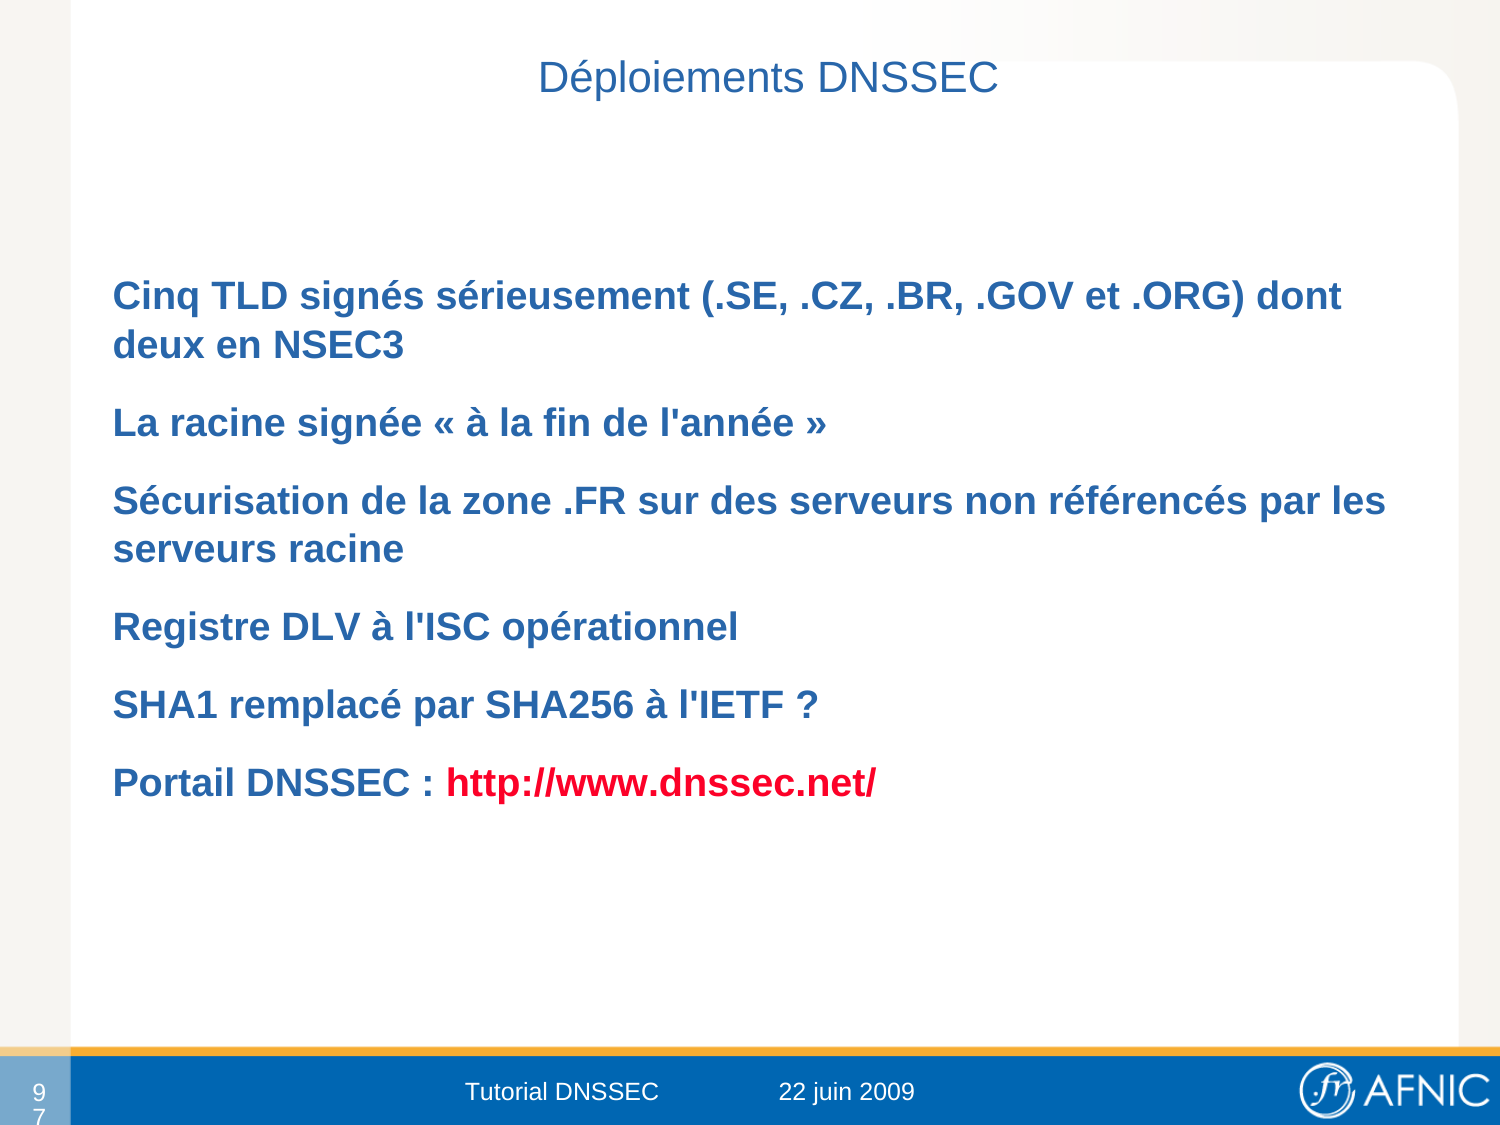

# Déploiements DNSSEC
Cinq TLD signés sérieusement (.SE, .CZ, .BR, .GOV et .ORG) dont deux en NSEC3
La racine signée « à la fin de l'année »
Sécurisation de la zone .FR sur des serveurs non référencés par les serveurs racine
Registre DLV à l'ISC opérationnel
SHA1 remplacé par SHA256 à l'IETF ?
Portail DNSSEC : http://www.dnssec.net/